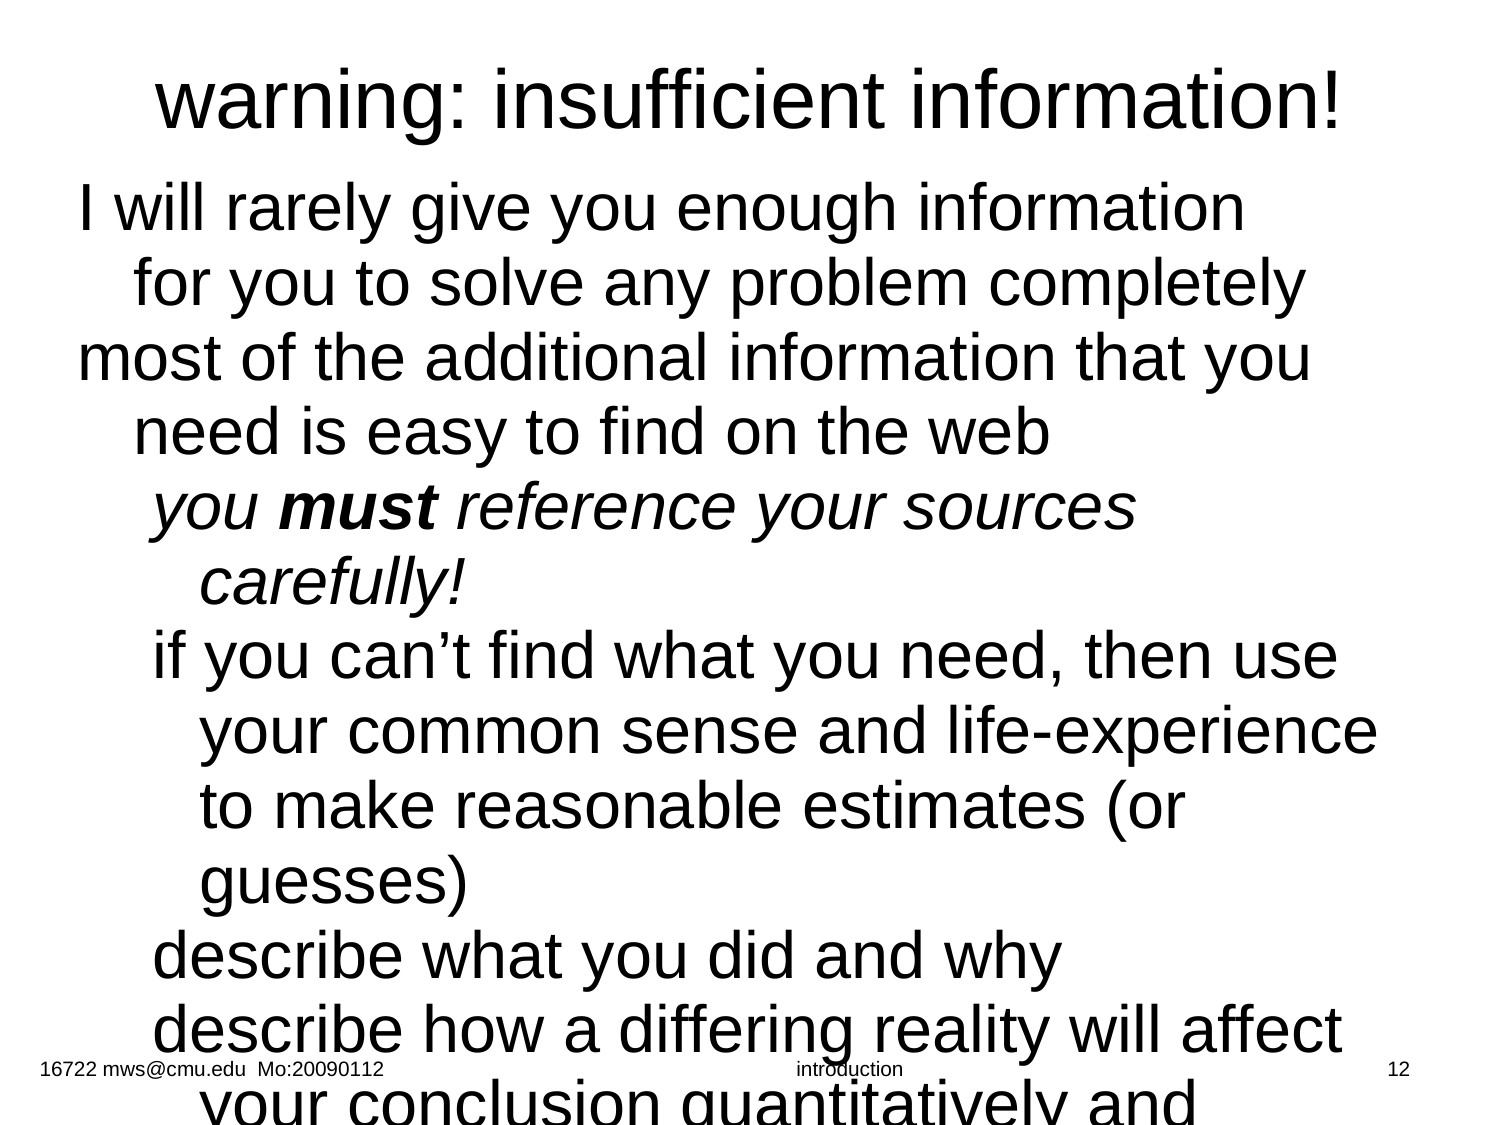

# warning: insufficient information!
I will rarely give you enough information
for you to solve any problem completely
most of the additional information that you need is easy to find on the web
you must reference your sources carefully!
if you can’t find what you need, then use your common sense and life-experience to make reasonable estimates (or guesses)
describe what you did and why
describe how a differing reality will affect your conclusion quantitatively and qualitatively
16722 mws@cmu.edu Mo:20090112
introduction
12